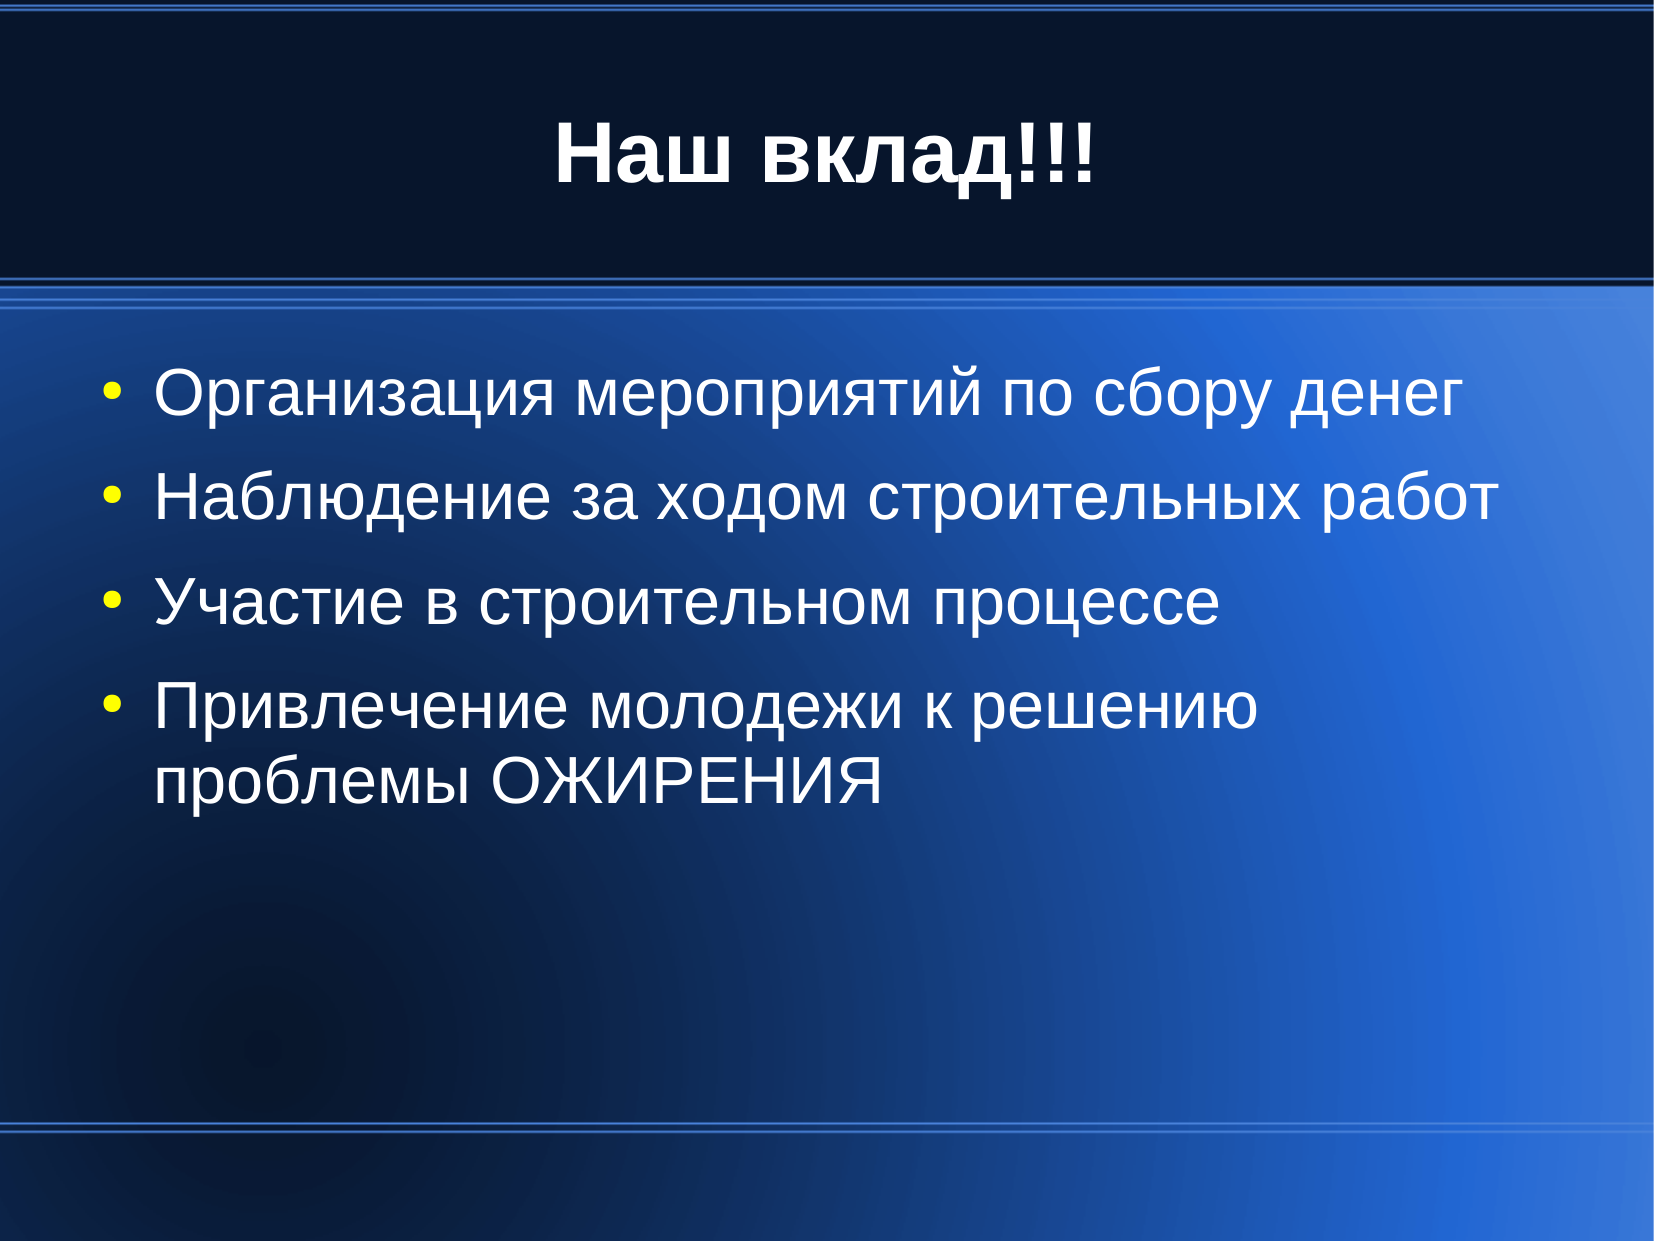

# Наш вклад!!!
Организация мероприятий по сбору денег
Наблюдение за ходом строительных работ
Участие в строительном процессе
Привлечение молодежи к решению проблемы ОЖИРЕНИЯ